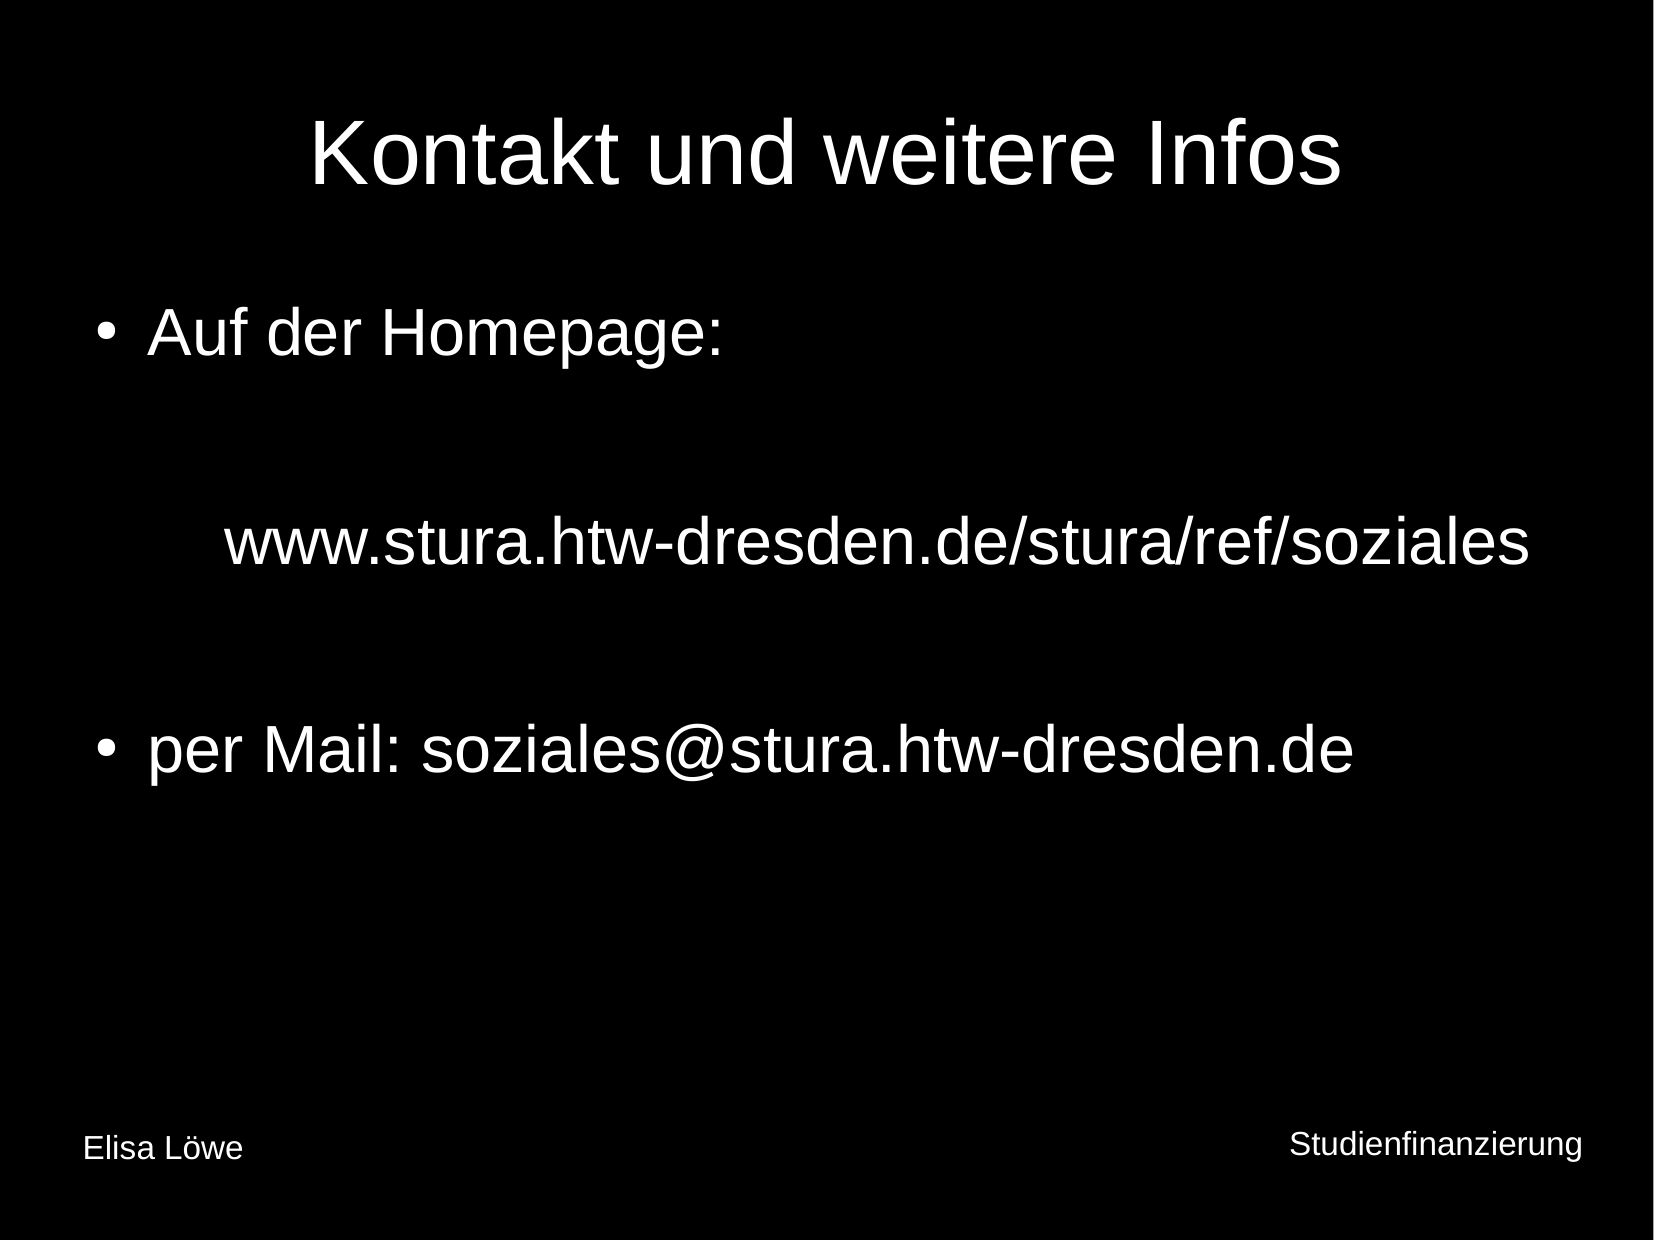

Kontakt und weitere Infos
# Auf der Homepage:
 		www.stura.htw-dresden.de/stura/ref/soziales
per Mail: soziales@stura.htw-dresden.de
 Studienfinanzierung
Elisa Löwe